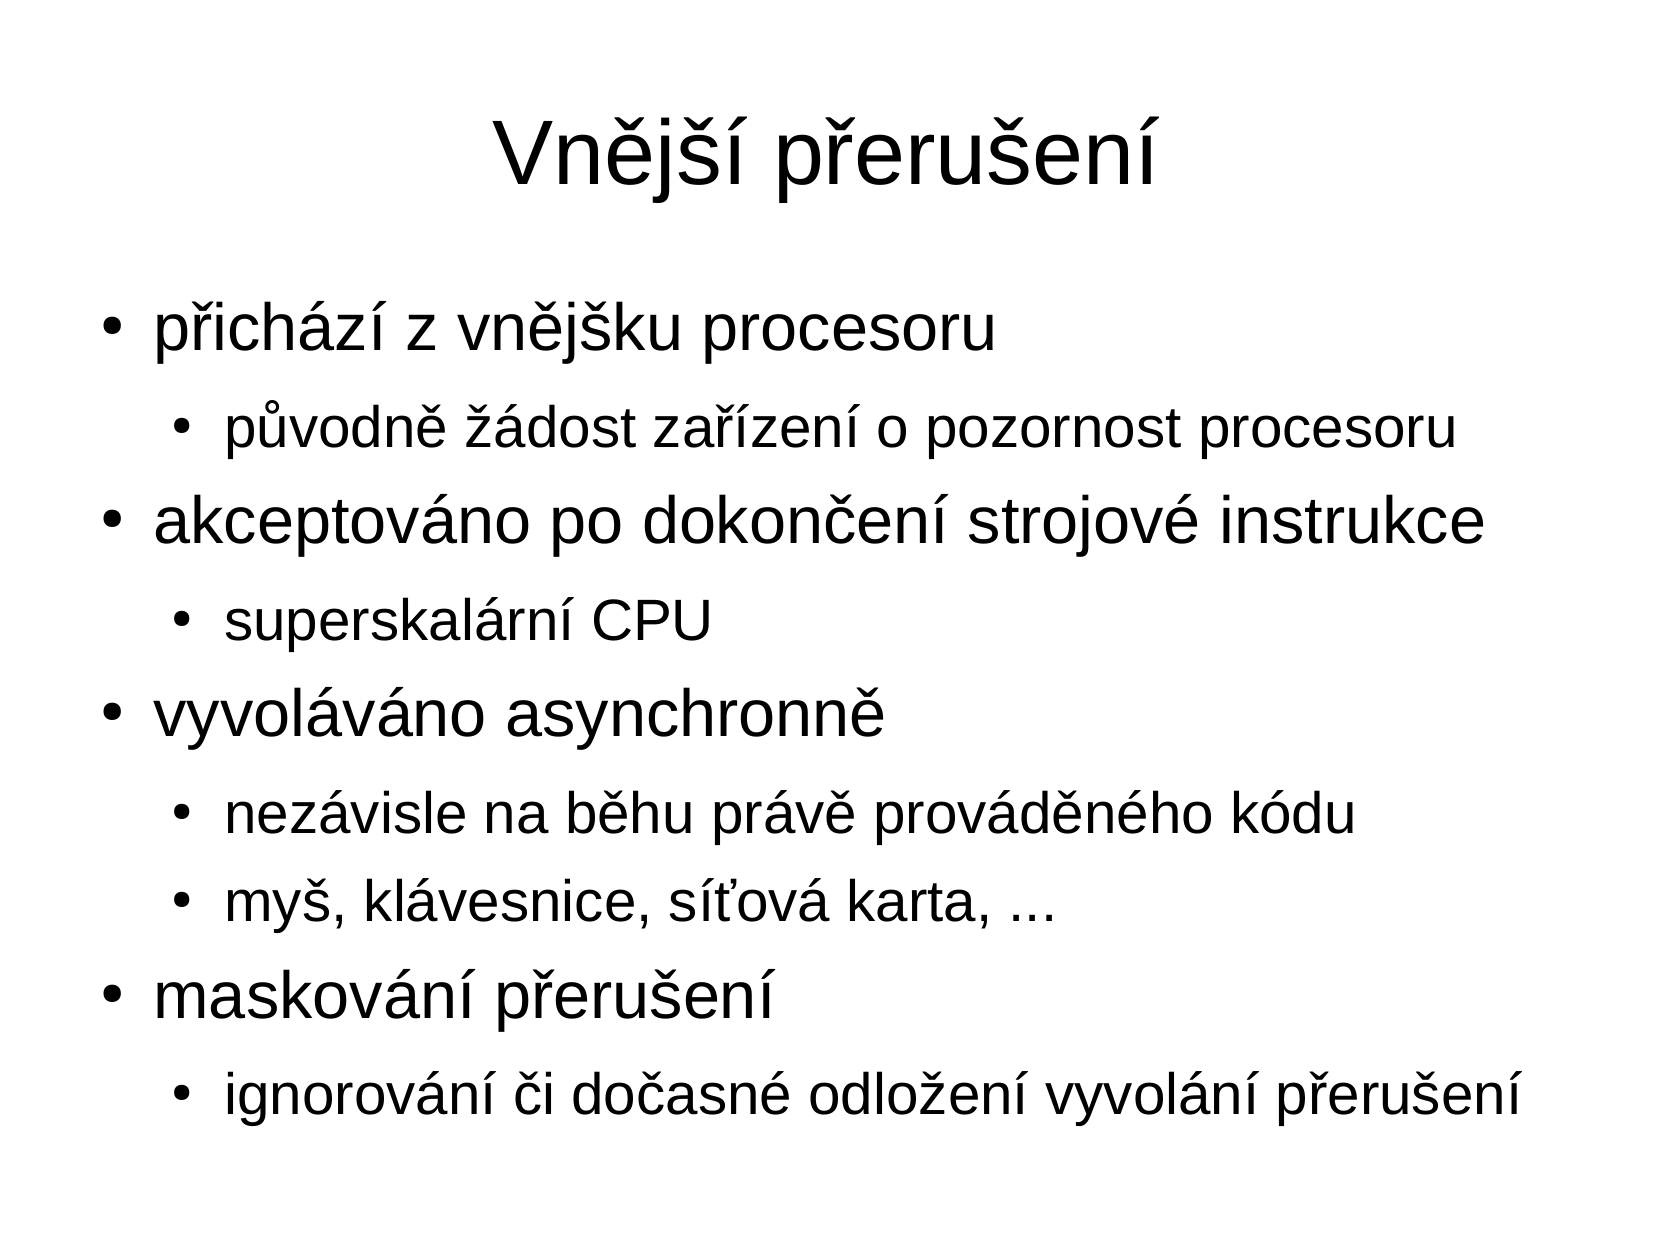

# Vnější přerušení
přichází z vnějšku procesoru
původně žádost zařízení o pozornost procesoru
akceptováno po dokončení strojové instrukce
superskalární CPU
vyvoláváno asynchronně
nezávisle na běhu právě prováděného kódu
myš, klávesnice, síťová karta, ...
maskování přerušení
ignorování či dočasné odložení vyvolání přerušení